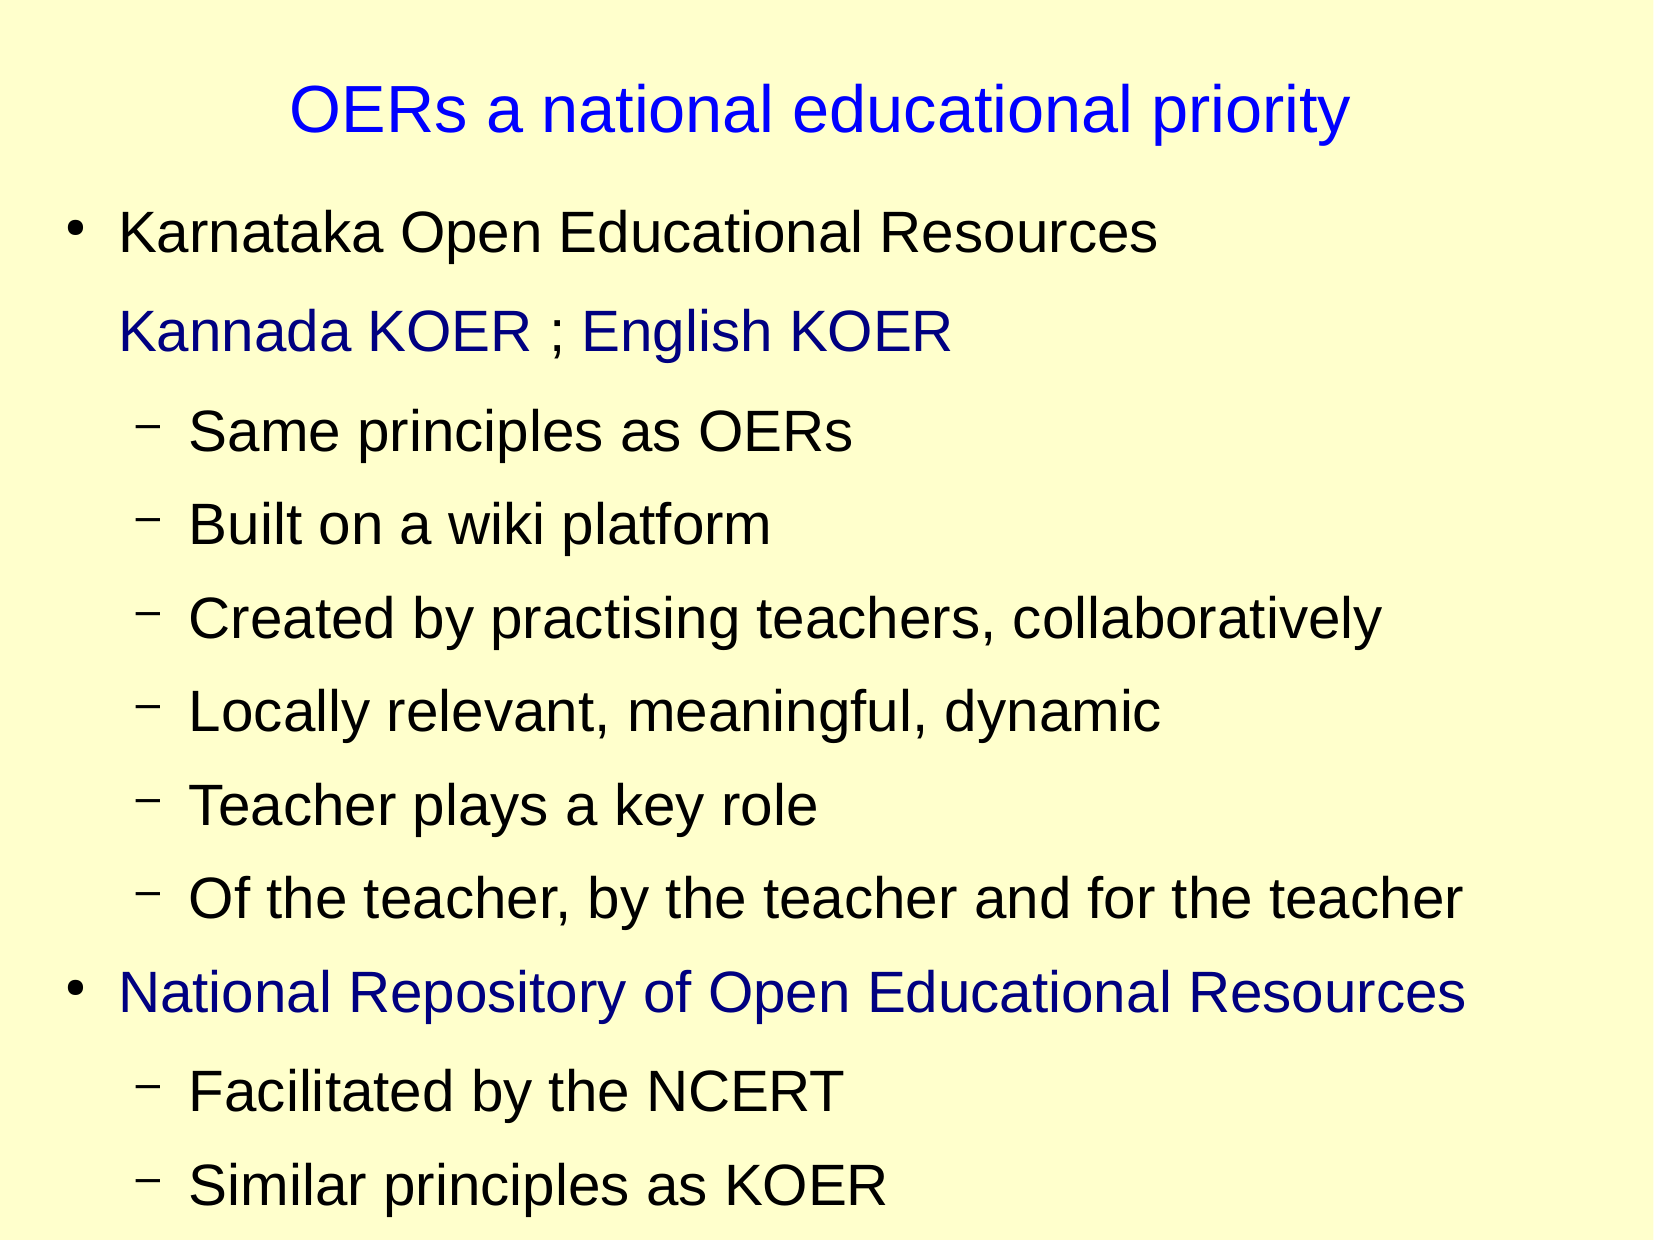

# OERs a national educational priority
Karnataka Open Educational Resources
Kannada KOER ; English KOER
Same principles as OERs
Built on a wiki platform
Created by practising teachers, collaboratively
Locally relevant, meaningful, dynamic
Teacher plays a key role
Of the teacher, by the teacher and for the teacher
National Repository of Open Educational Resources
Facilitated by the NCERT
Similar principles as KOER